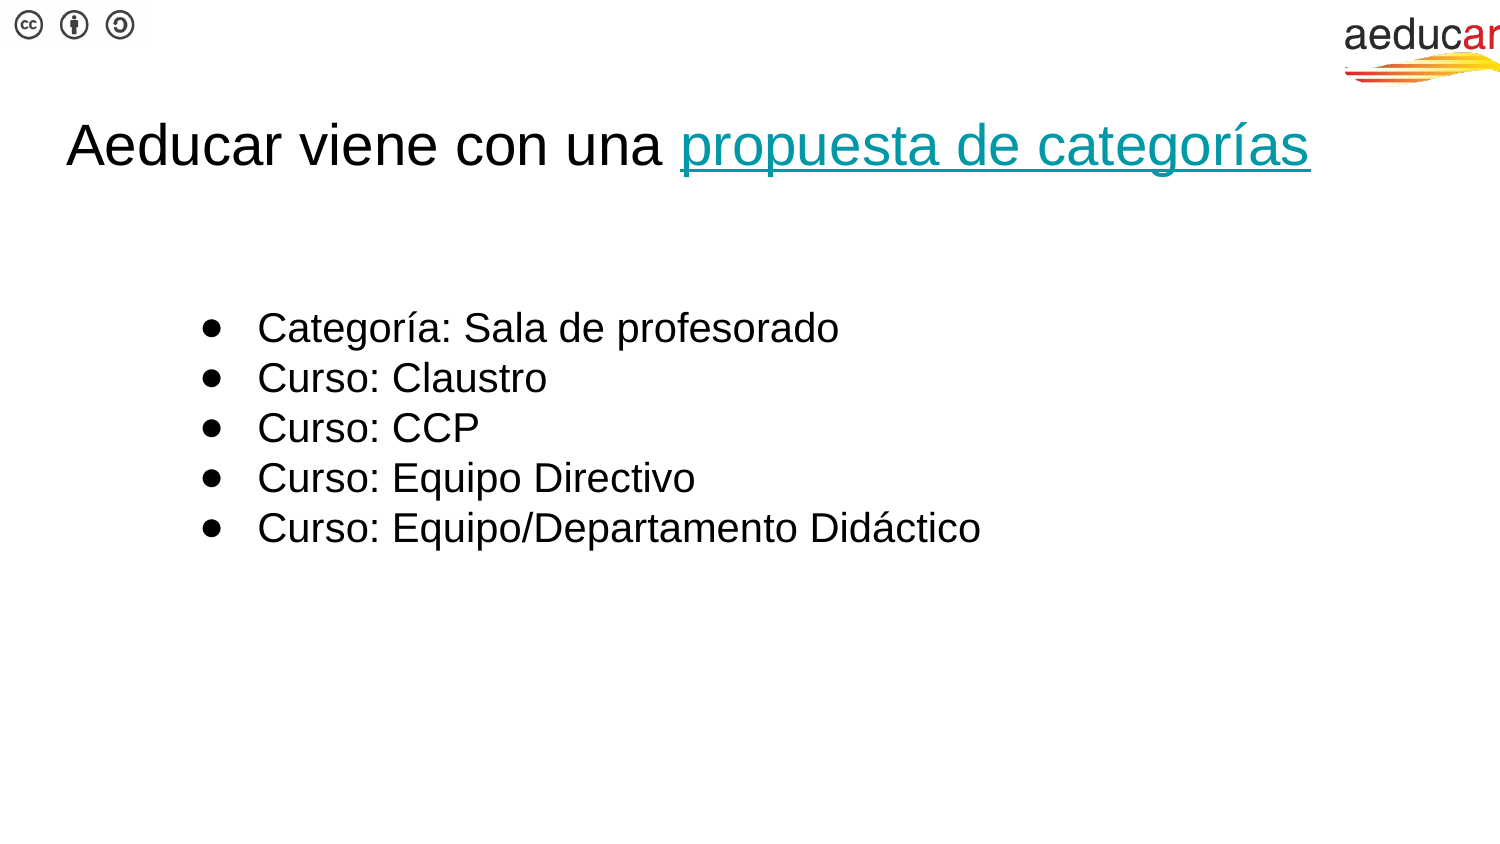

# Aeducar viene con una propuesta de categorías
Categoría: Sala de profesorado
Curso: Claustro
Curso: CCP
Curso: Equipo Directivo
Curso: Equipo/Departamento Didáctico